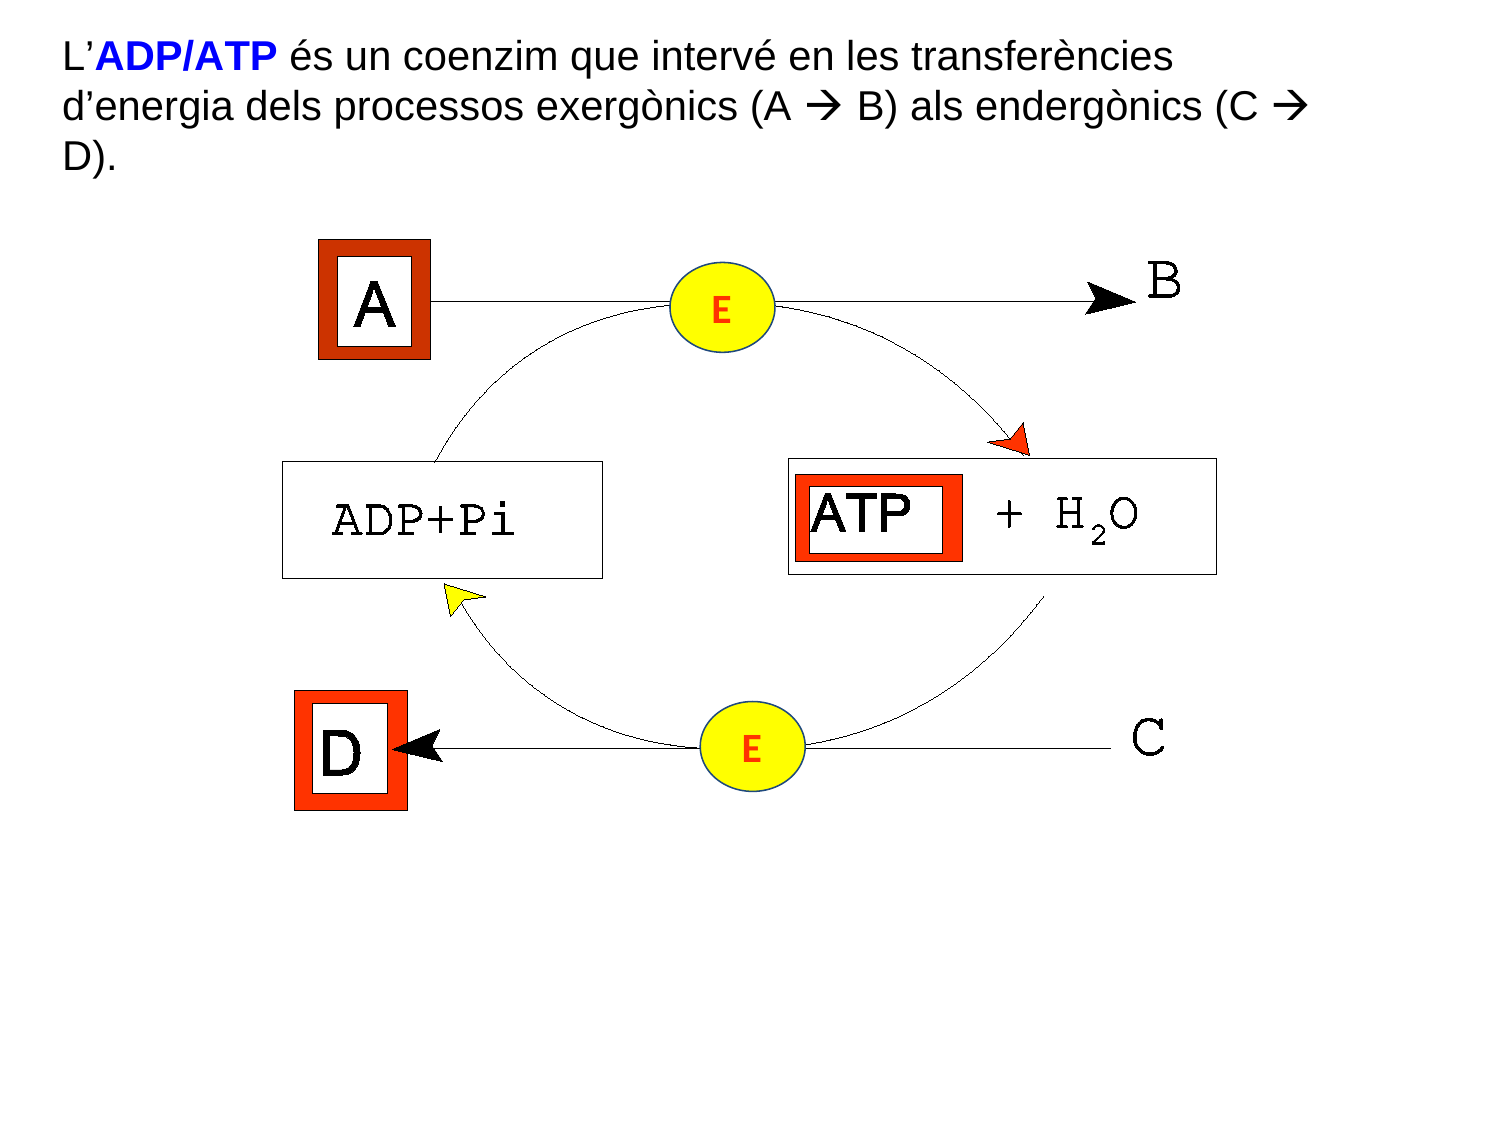

L’ADP/ATP és un coenzim que intervé en les transferències d’energia dels processos exergònics (A  B) als endergònics (C  D).
E
E